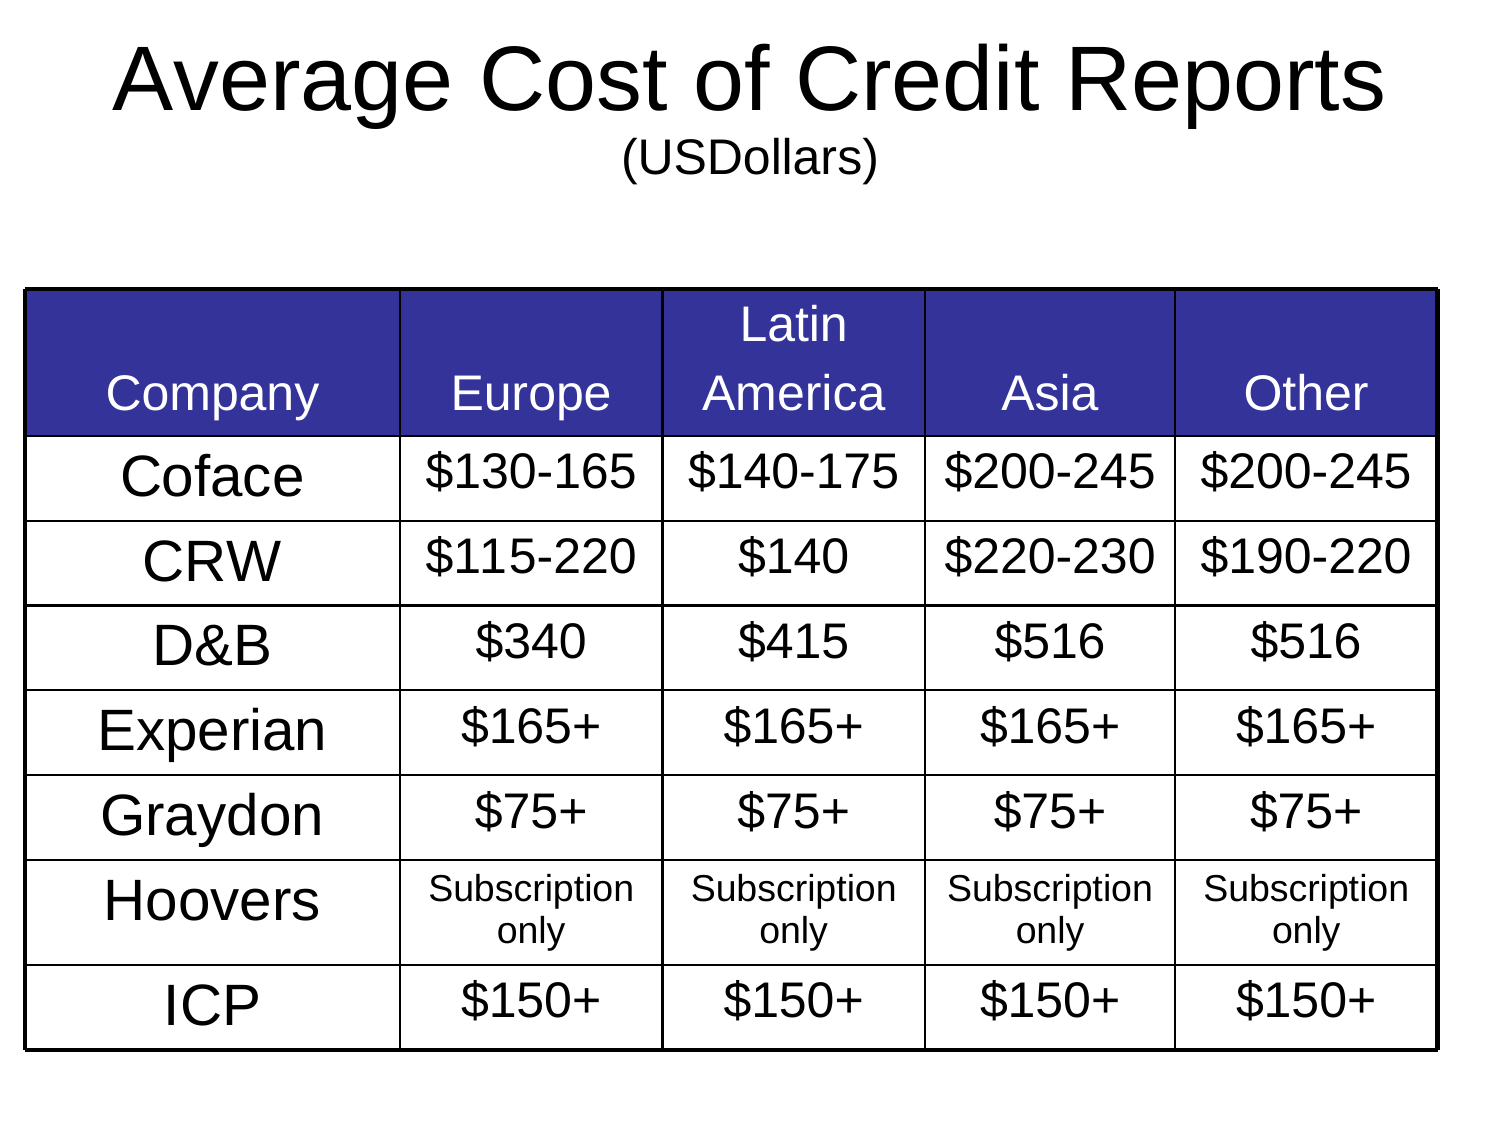

# Average Cost of Credit Reports (USDollars)
Company
Europe
Latin
America
Asia
Other
Coface
$130-165
$140-175
$200-245
$200-245
CRW
$115-220
$140
$220-230
$190-220
D&B
$340
$415
$516
$516
Experian
$165+
$165+
$165+
$165+
Graydon
$75+
$75+
$75+
$75+
Hoovers
Subscription only
Subscription only
Subscription only
Subscription only
ICP
$150+
$150+
$150+
$150+